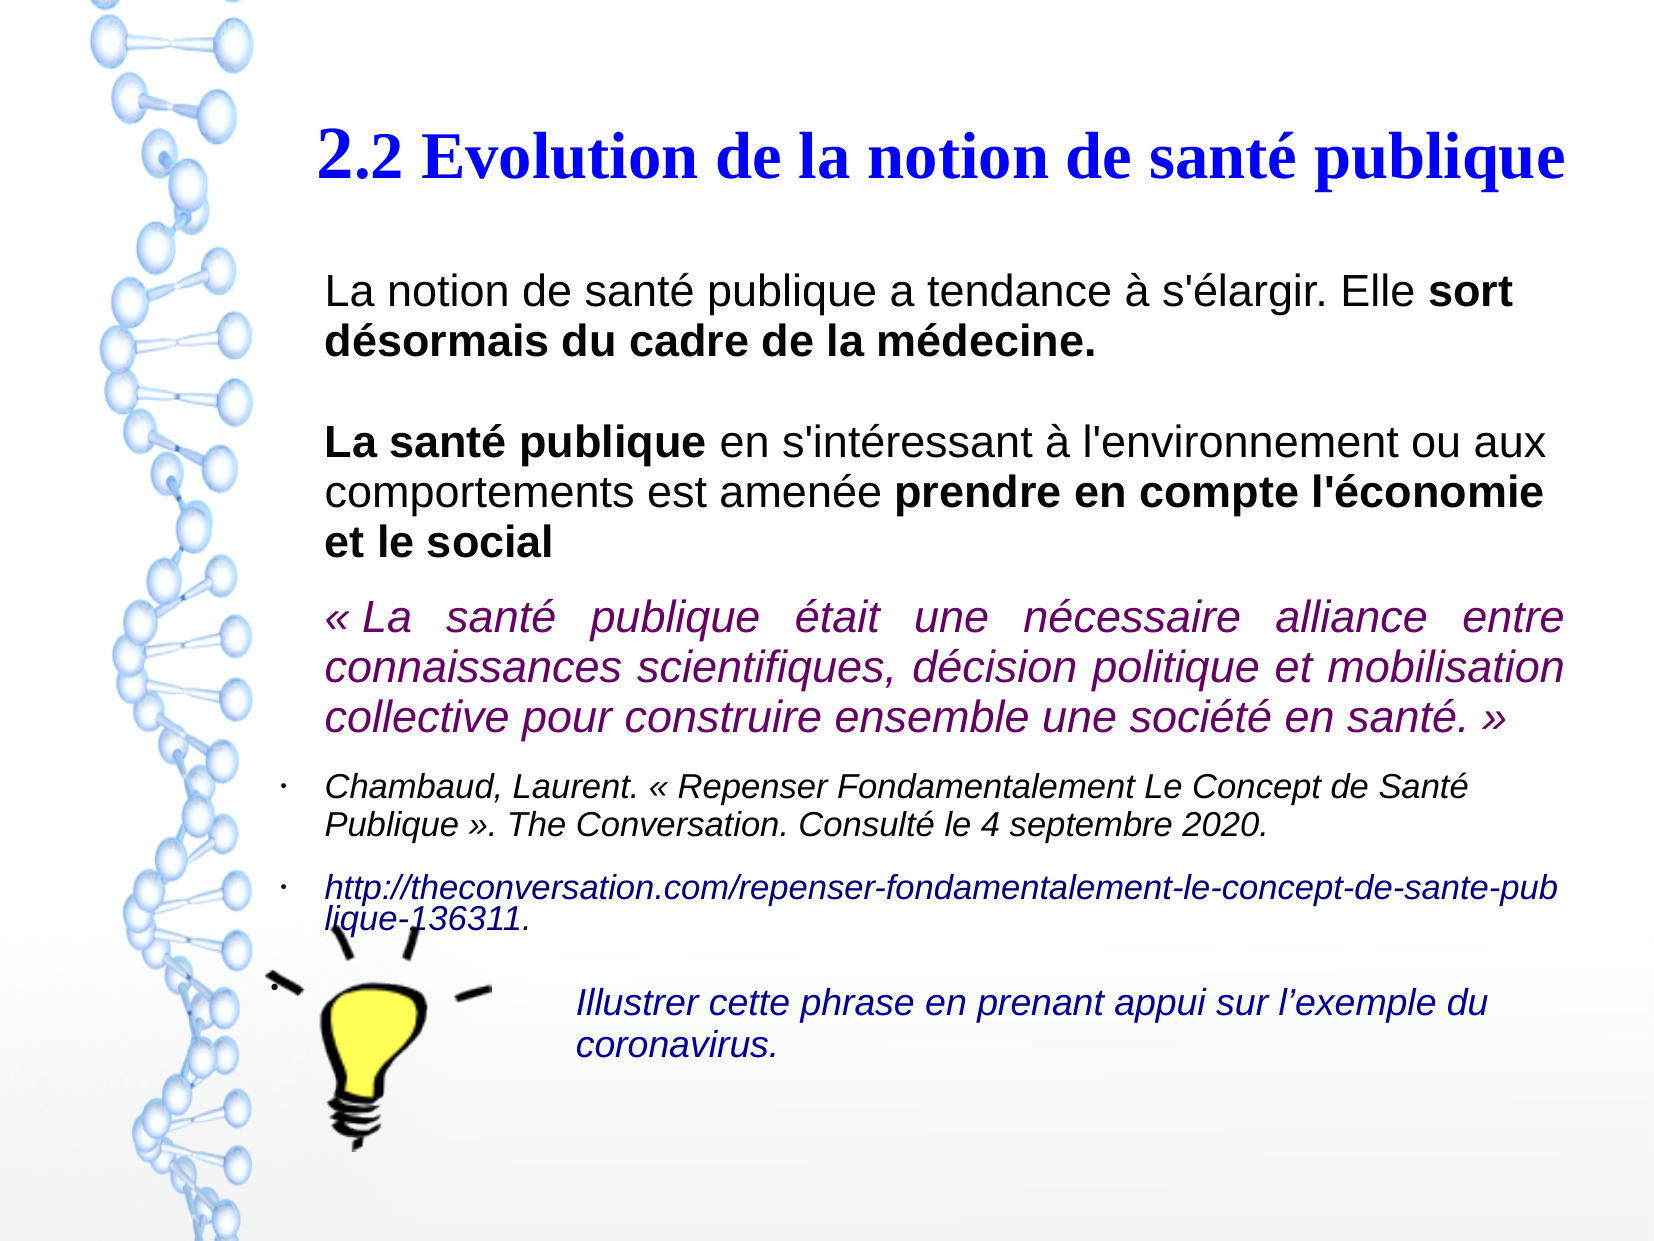

# 2.2 Evolution de la notion de santé publique
La notion de santé publique a tendance à s'élargir. Elle sort désormais du cadre de la médecine.
La santé publique en s'intéressant à l'environnement ou aux comportements est amenée prendre en compte l'économie et le social
« La santé publique était une nécessaire alliance entre connaissances scientifiques, décision politique et mobilisation collective pour construire ensemble une société en santé. »
Chambaud, Laurent. « Repenser Fondamentalement Le Concept de Santé Publique ». The Conversation. Consulté le 4 septembre 2020.
http://theconversation.com/repenser-fondamentalement-le-concept-de-sante-publique-136311.
Illustrer cette phrase en prenant appui sur l’exemple du coronavirus.